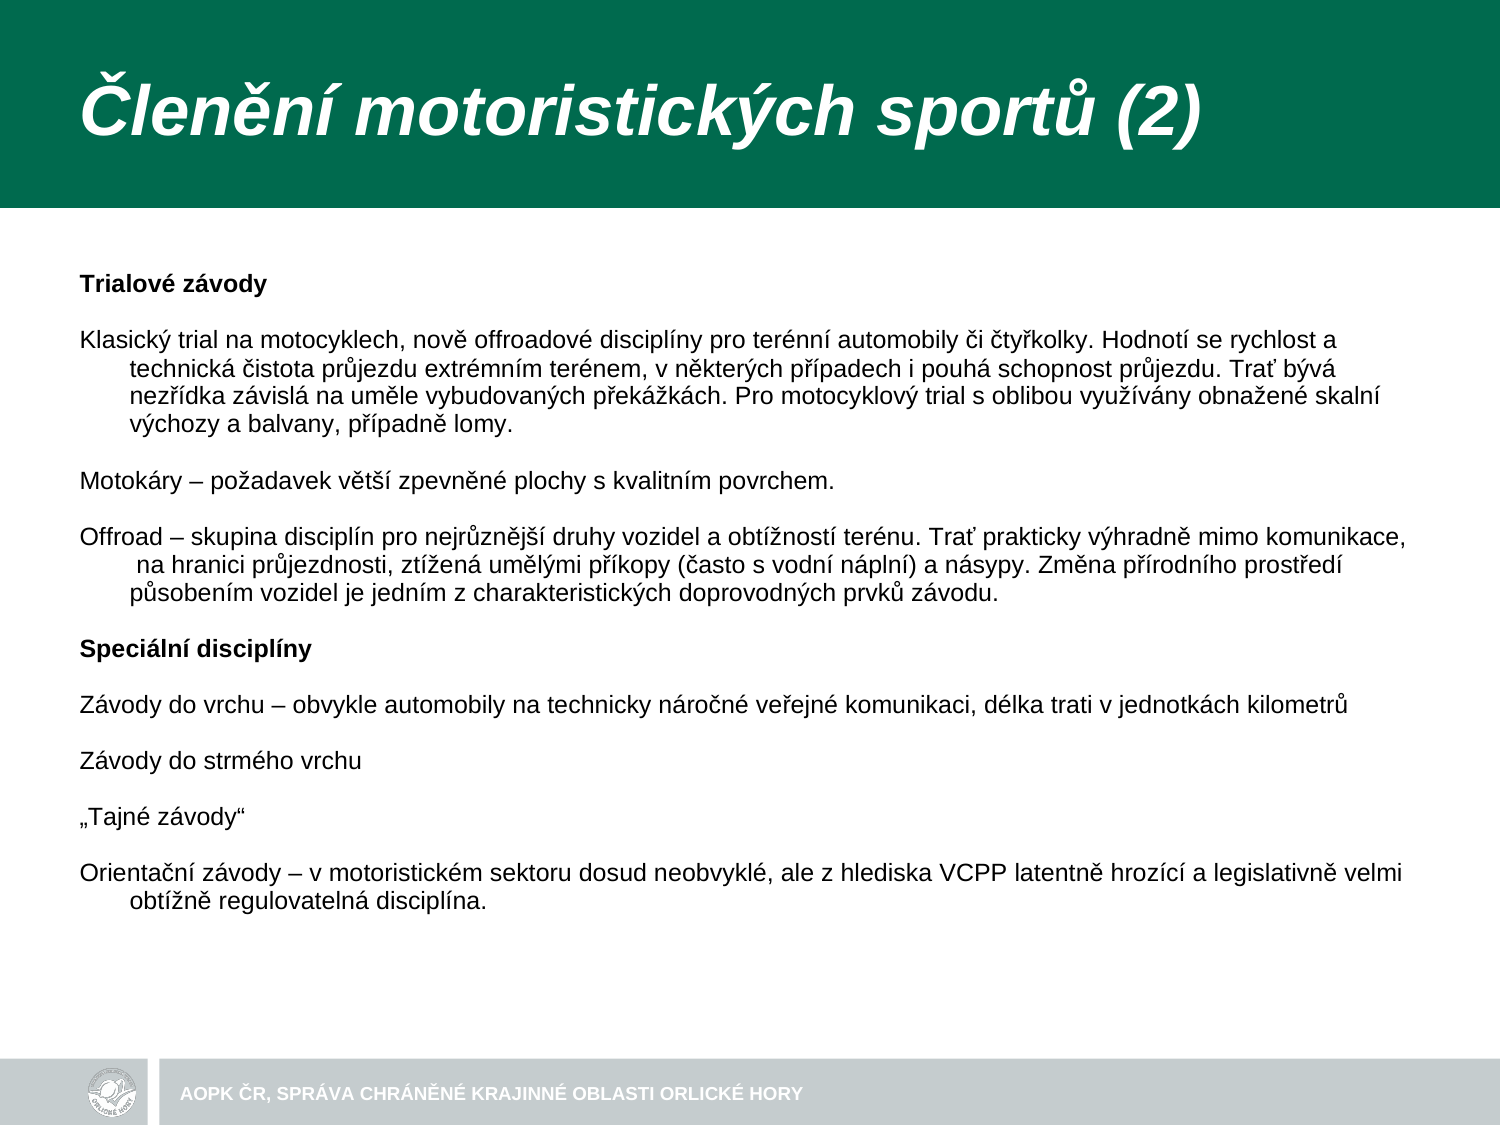

# Členění motoristických sportů (2)
Trialové závody
Klasický trial na motocyklech, nově offroadové disciplíny pro terénní automobily či čtyřkolky. Hodnotí se rychlost a technická čistota průjezdu extrémním terénem, v některých případech i pouhá schopnost průjezdu. Trať bývá nezřídka závislá na uměle vybudovaných překážkách. Pro motocyklový trial s oblibou využívány obnažené skalní výchozy a balvany, případně lomy.
Motokáry – požadavek větší zpevněné plochy s kvalitním povrchem.
Offroad – skupina disciplín pro nejrůznější druhy vozidel a obtížností terénu. Trať prakticky výhradně mimo komunikace, na hranici průjezdnosti, ztížená umělými příkopy (často s vodní náplní) a násypy. Změna přírodního prostředí působením vozidel je jedním z charakteristických doprovodných prvků závodu.
Speciální disciplíny
Závody do vrchu – obvykle automobily na technicky náročné veřejné komunikaci, délka trati v jednotkách kilometrů
Závody do strmého vrchu
„Tajné závody“
Orientační závody – v motoristickém sektoru dosud neobvyklé, ale z hlediska VCPP latentně hrozící a legislativně velmi obtížně regulovatelná disciplína.